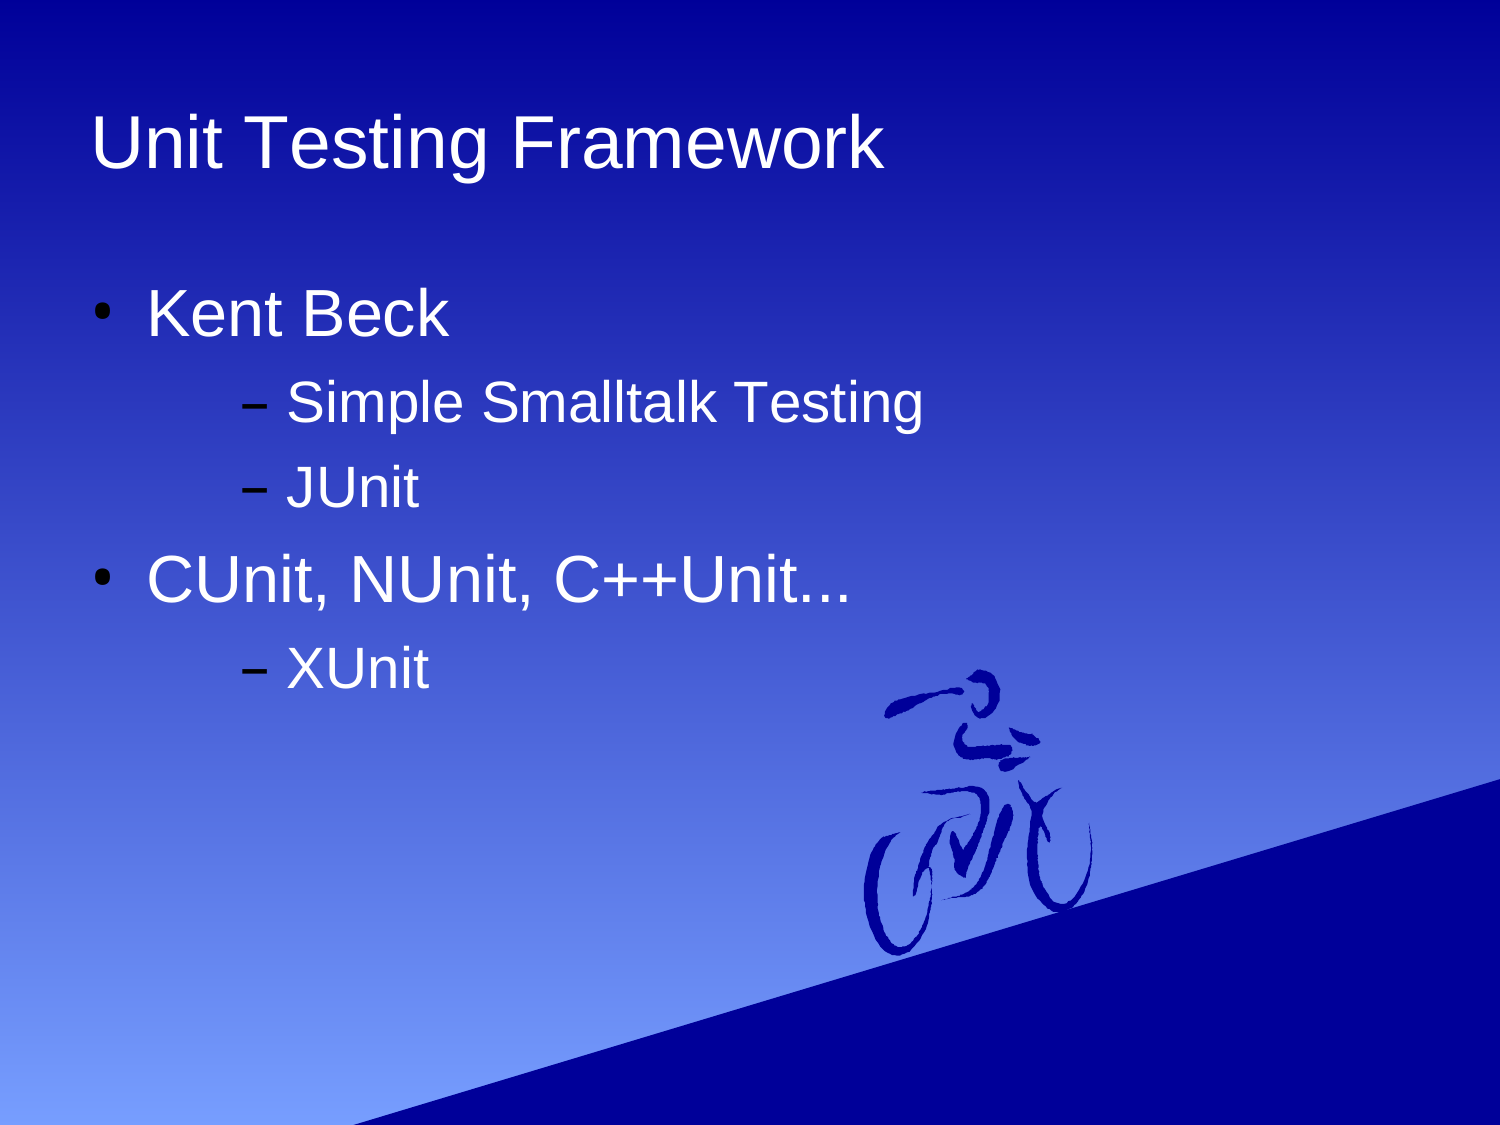

# Unit Testing Framework
Kent Beck
Simple Smalltalk Testing
JUnit
CUnit, NUnit, C++Unit...
XUnit